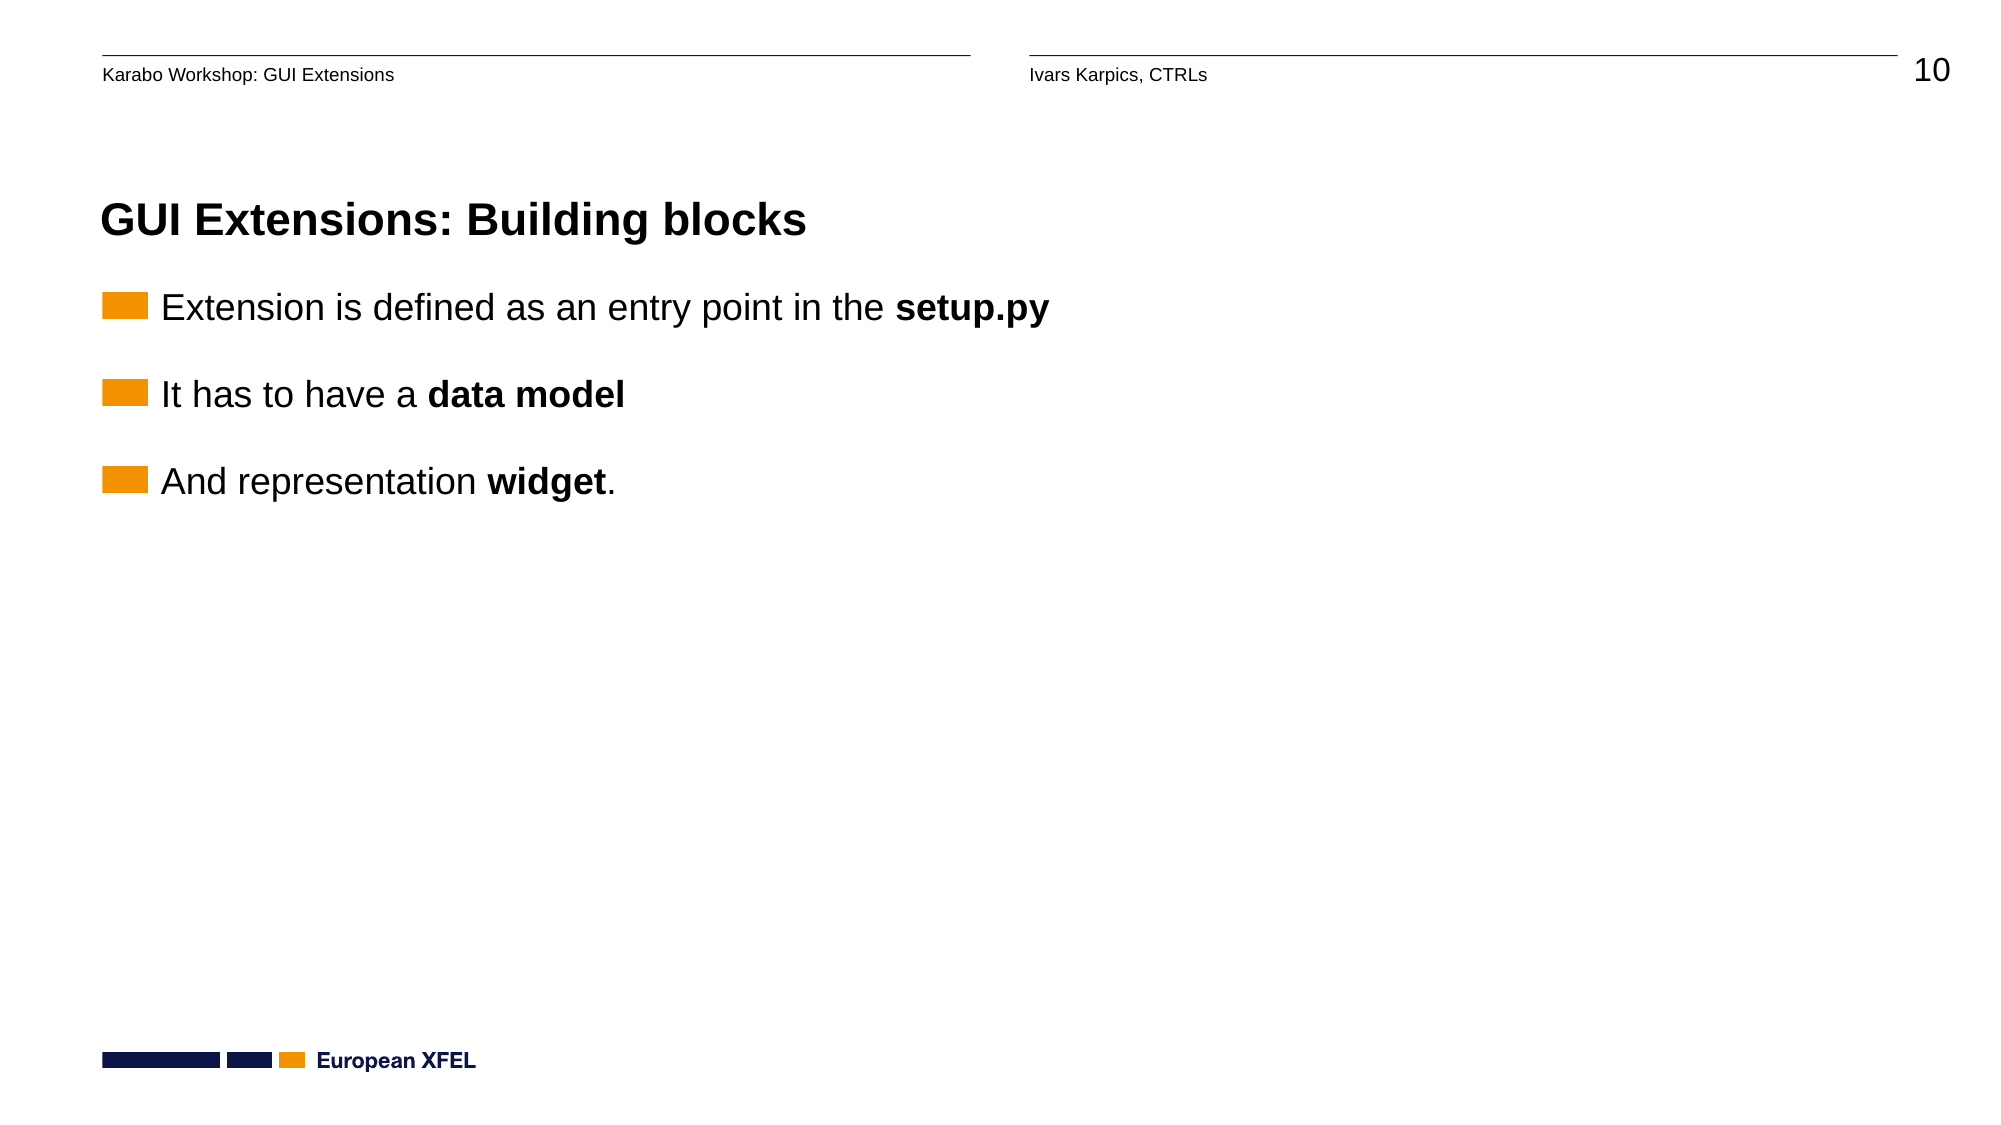

# GUI Extensions: Building blocks
Extension is defined as an entry point in the setup.py
It has to have a data model
And representation widget.